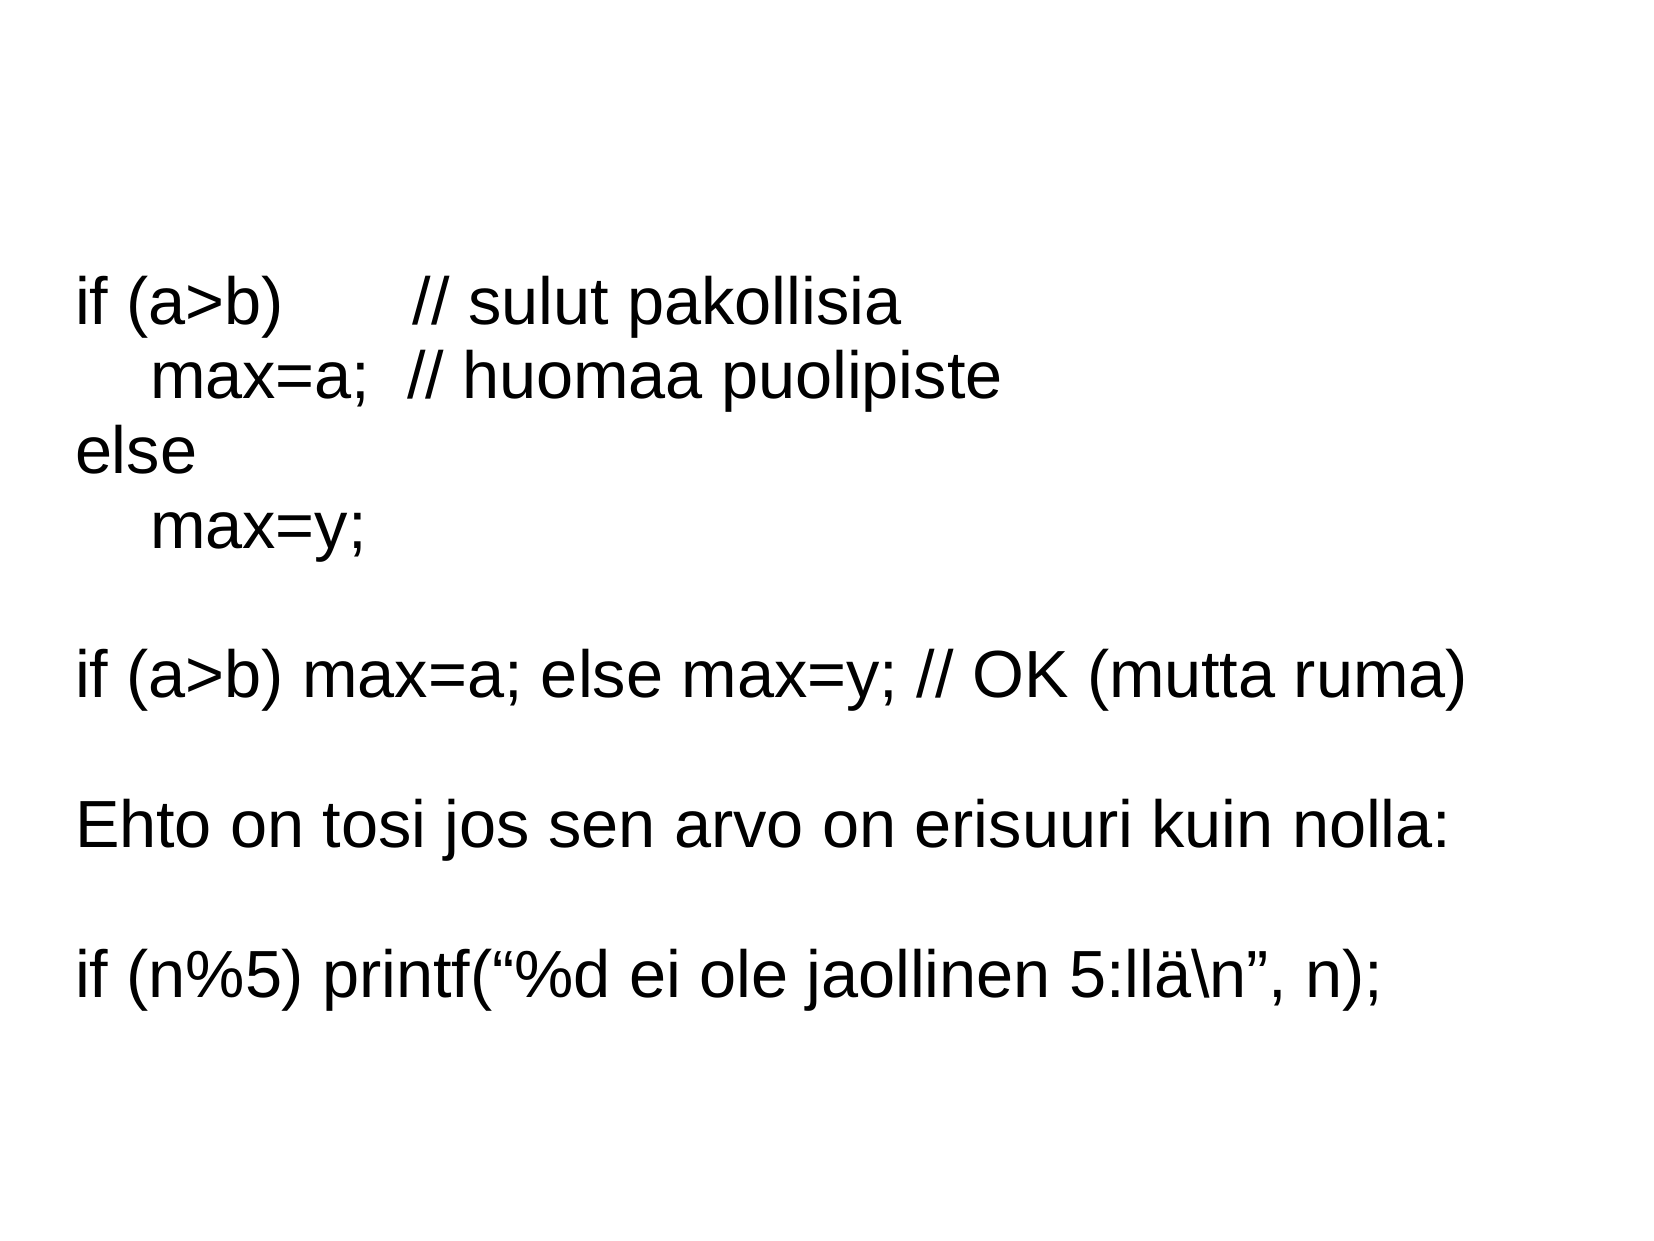

if (a>b) // sulut pakollisia
	max=a; // huomaa puolipiste
else
	max=y;
if (a>b) max=a; else max=y; // OK (mutta ruma)
Ehto on tosi jos sen arvo on erisuuri kuin nolla:
if (n%5) printf(“%d ei ole jaollinen 5:llä\n”, n);